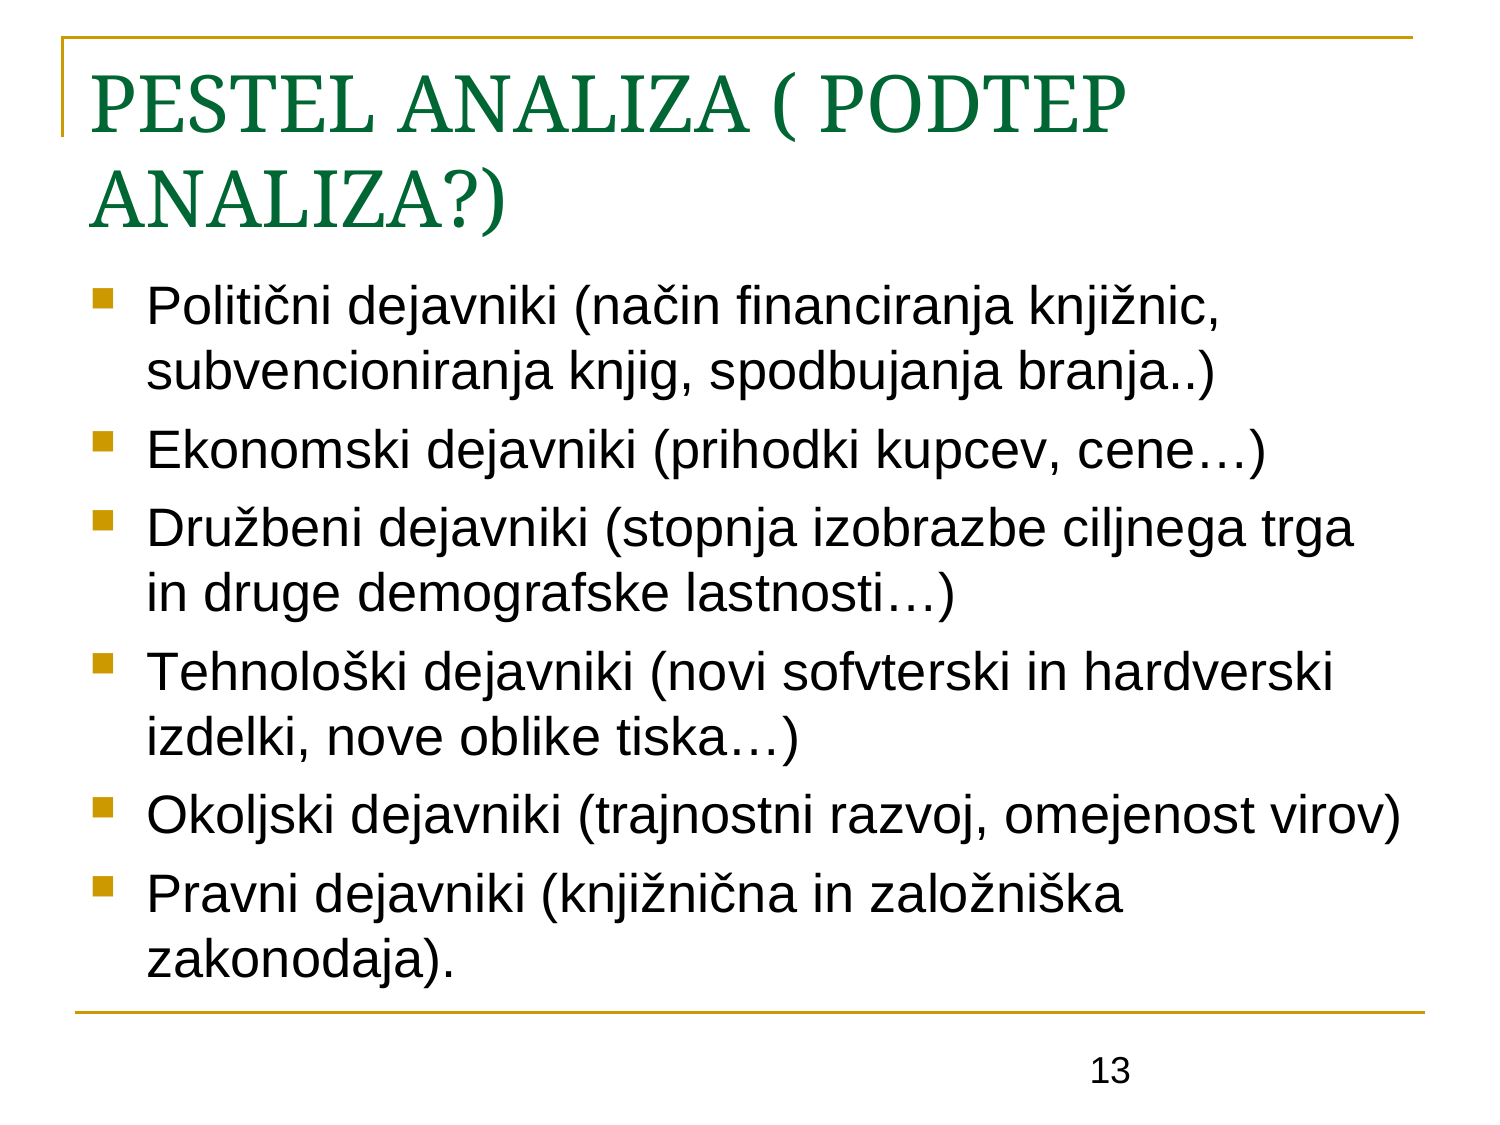

# PESTEL ANALIZA ( PODTEP ANALIZA?)
Politični dejavniki (način financiranja knjižnic, subvencioniranja knjig, spodbujanja branja..)
Ekonomski dejavniki (prihodki kupcev, cene…)
Družbeni dejavniki (stopnja izobrazbe ciljnega trga in druge demografske lastnosti…)
Tehnološki dejavniki (novi sofvterski in hardverski izdelki, nove oblike tiska…)
Okoljski dejavniki (trajnostni razvoj, omejenost virov)
Pravni dejavniki (knjižnična in založniška zakonodaja).
13